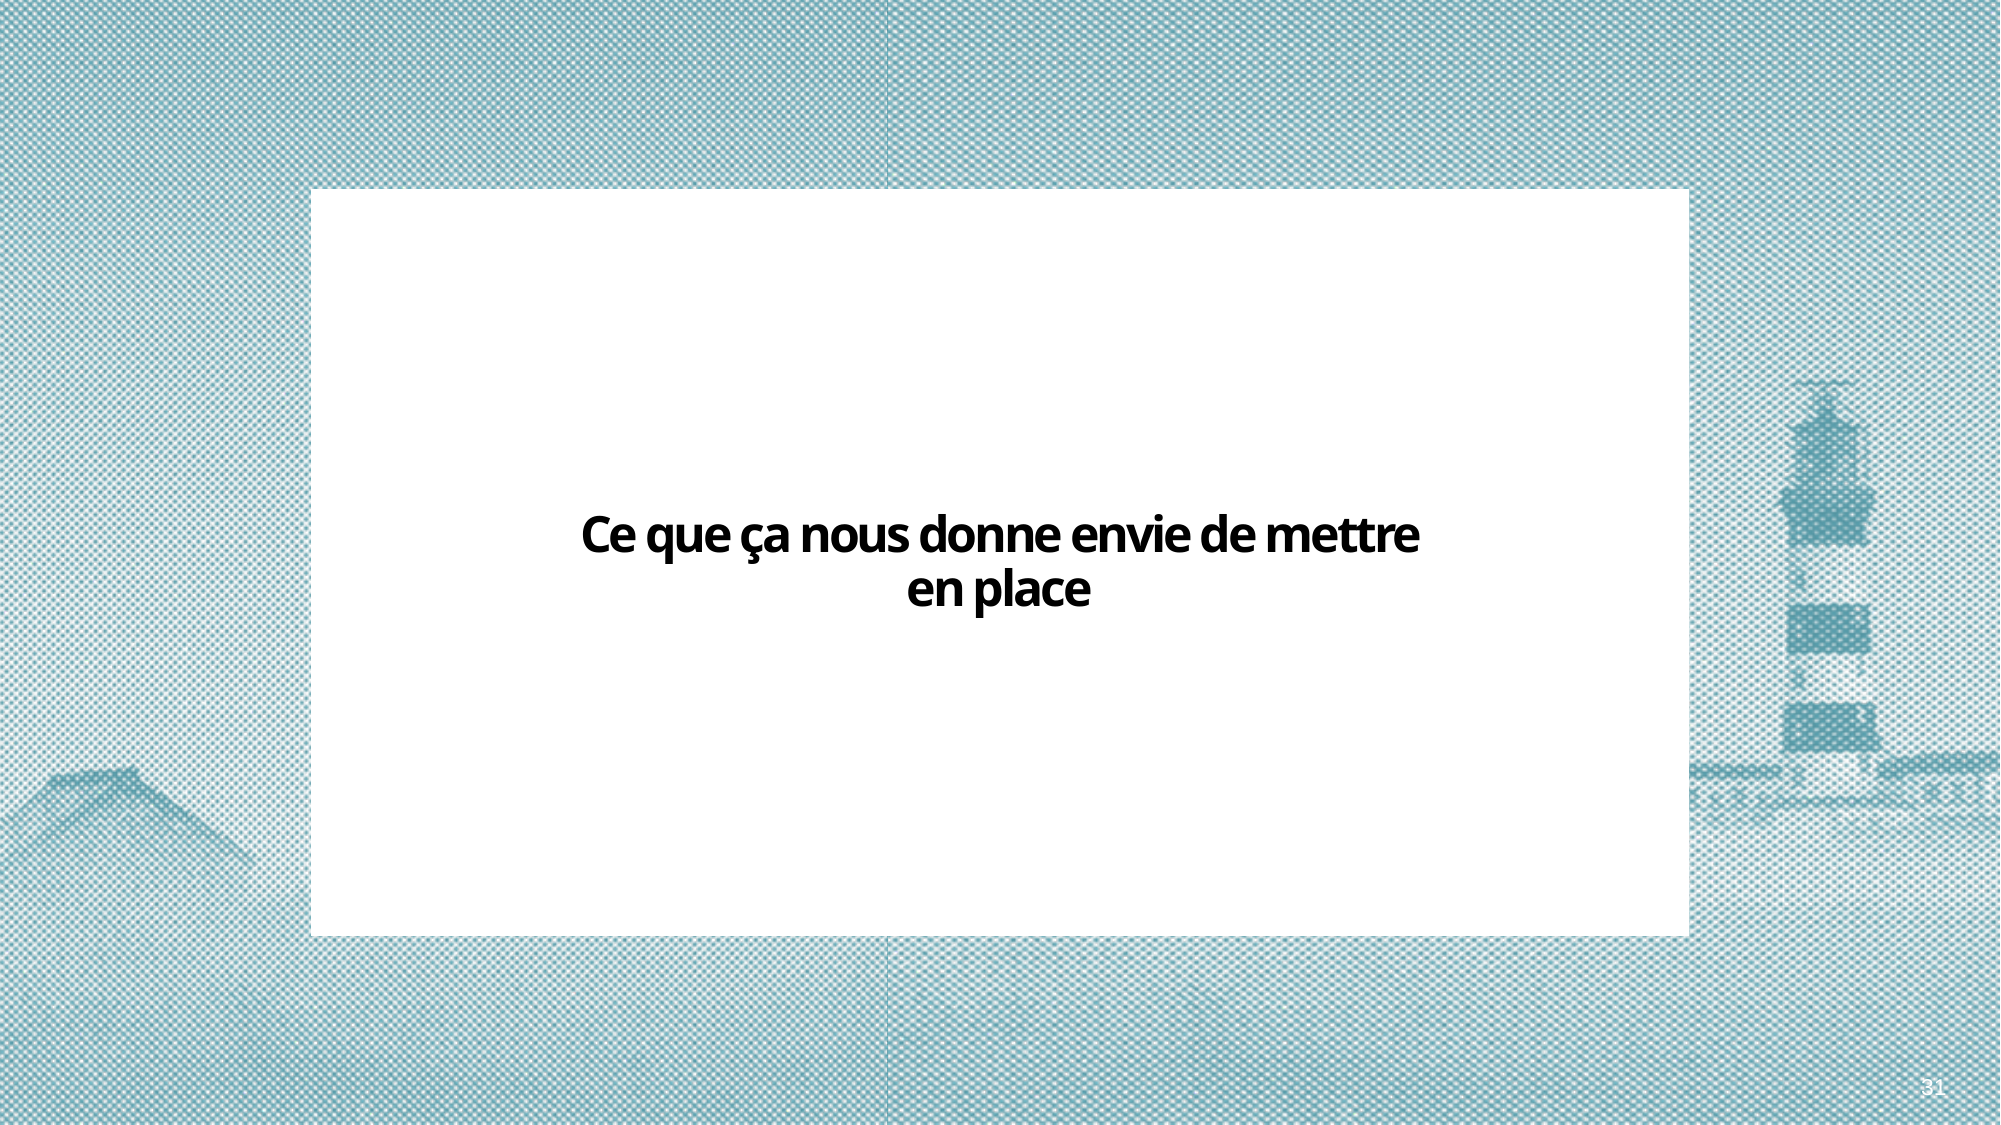

Ce que ça nous donne envie de mettre en place